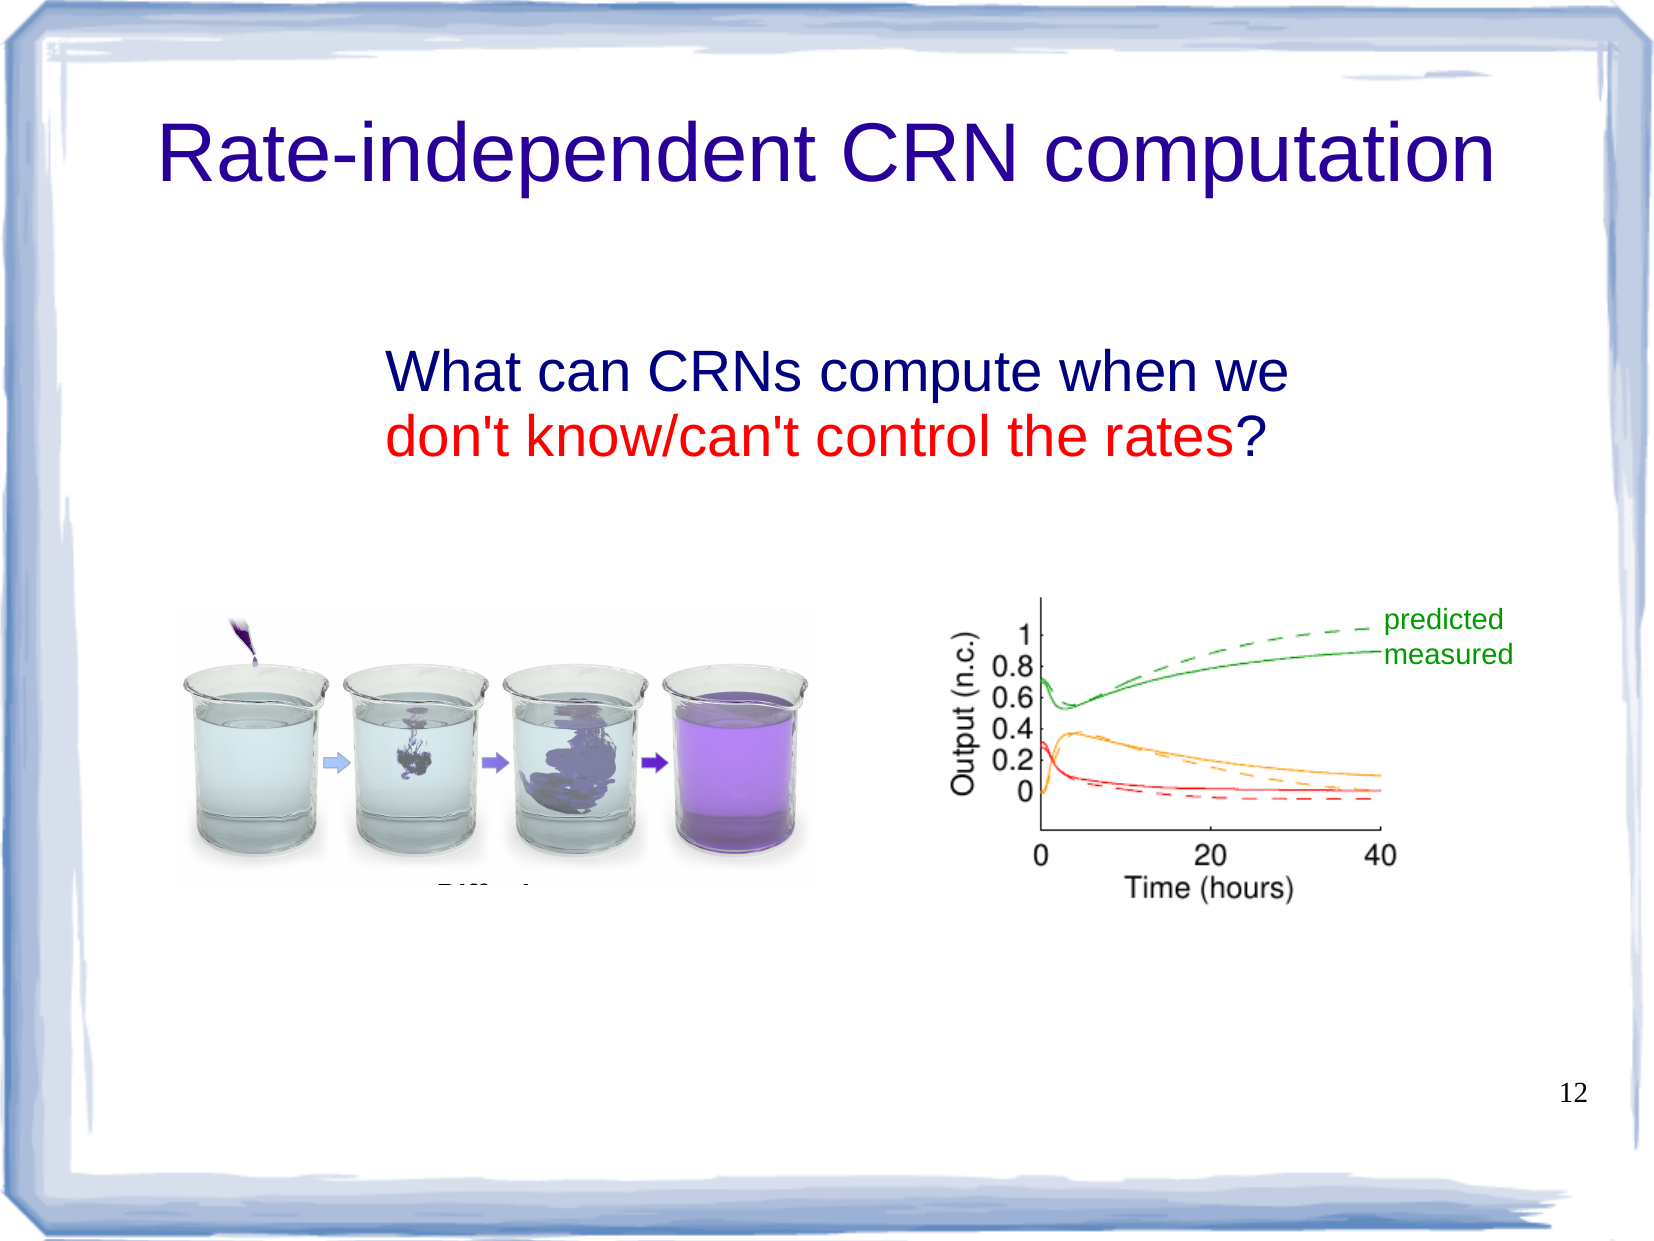

# Rate-independent CRN computation
What can CRNs compute when we don't know/can't control the rates?
predicted
measured
12